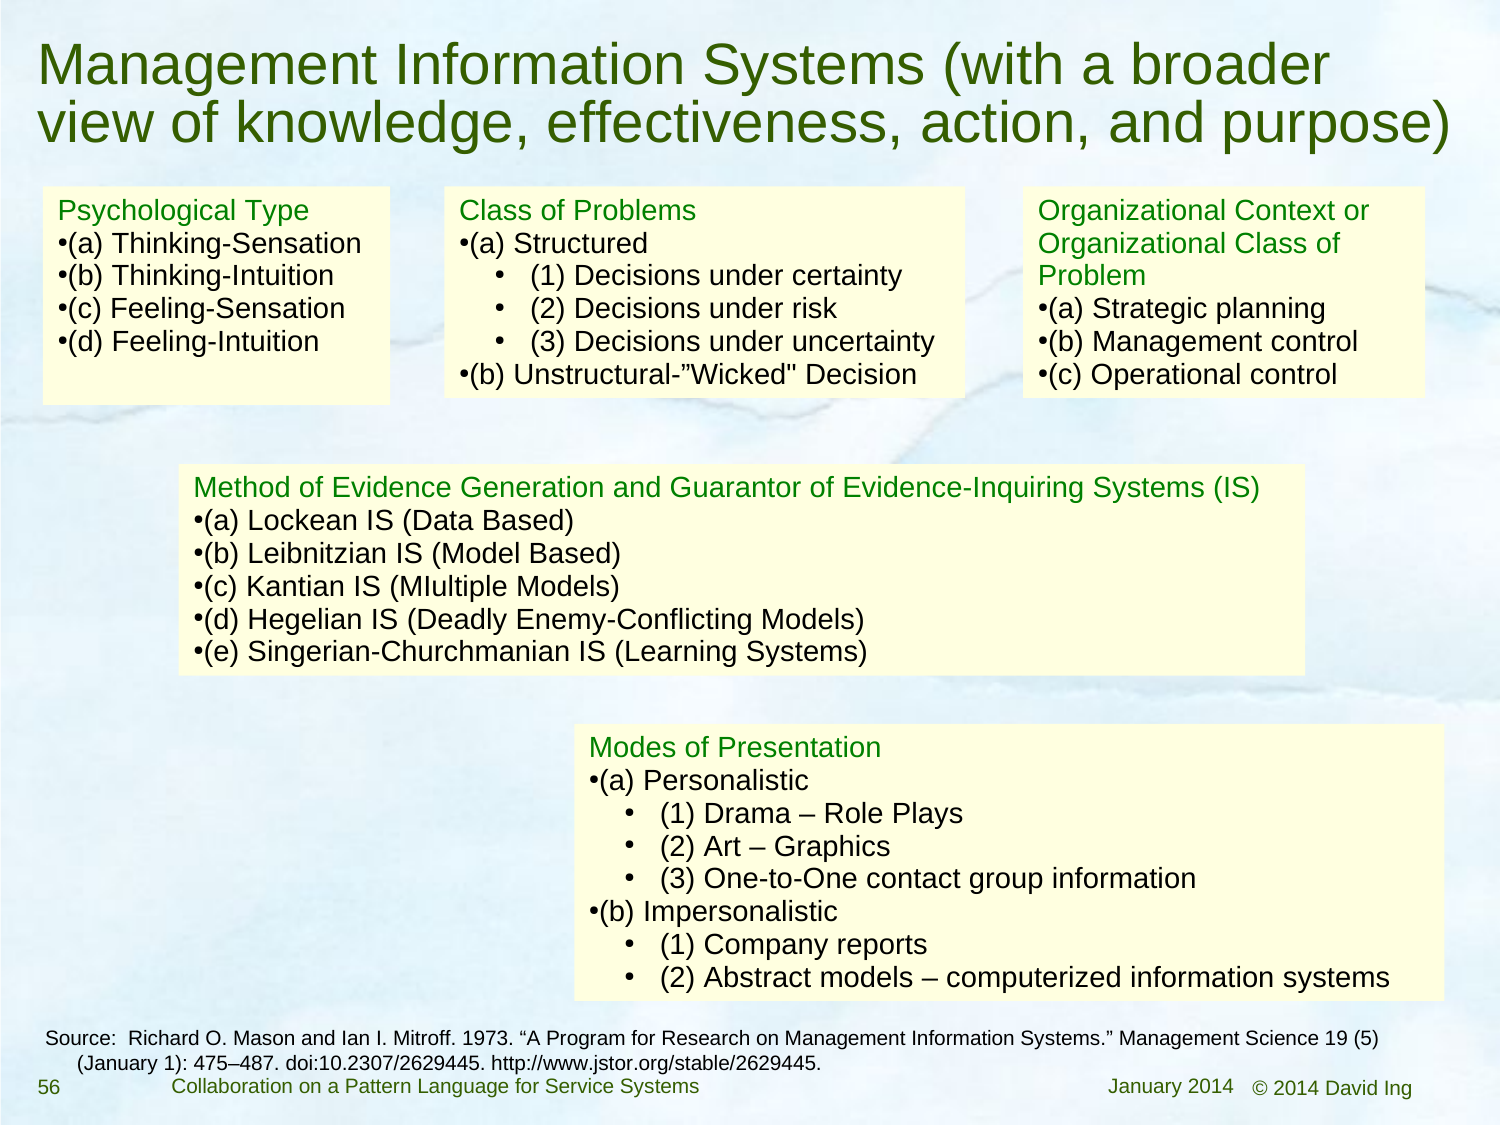

# Management Information Systems (with a broader view of knowledge, effectiveness, action, and purpose)
Psychological Type
(a) Thinking-Sensation
(b) Thinking-Intuition
(c) Feeling-Sensation
(d) Feeling-Intuition
Class of Problems
(a) Structured
(1) Decisions under certainty
(2) Decisions under risk
(3) Decisions under uncertainty
(b) Unstructural-”Wicked" Decision
Organizational Context or Organizational Class of Problem
(a) Strategic planning
(b) Management control
(c) Operational control
Method of Evidence Generation and Guarantor of Evidence-Inquiring Systems (IS)
(a) Lockean IS (Data Based)
(b) Leibnitzian IS (Model Based)
(c) Kantian IS (MIultiple Models)
(d) Hegelian IS (Deadly Enemy-Conflicting Models)
(e) Singerian-Churchmanian IS (Learning Systems)
Modes of Presentation
(a) Personalistic
(1) Drama – Role Plays
(2) Art – Graphics
(3) One-to-One contact group information
(b) Impersonalistic
(1) Company reports
(2) Abstract models – computerized information systems
Source: Richard O. Mason and Ian I. Mitroff. 1973. “A Program for Research on Management Information Systems.” Management Science 19 (5) (January 1): 475–487. doi:10.2307/2629445. http://www.jstor.org/stable/2629445.
-
Collaboration on a Pattern Language for Service Systems
January 2014
56